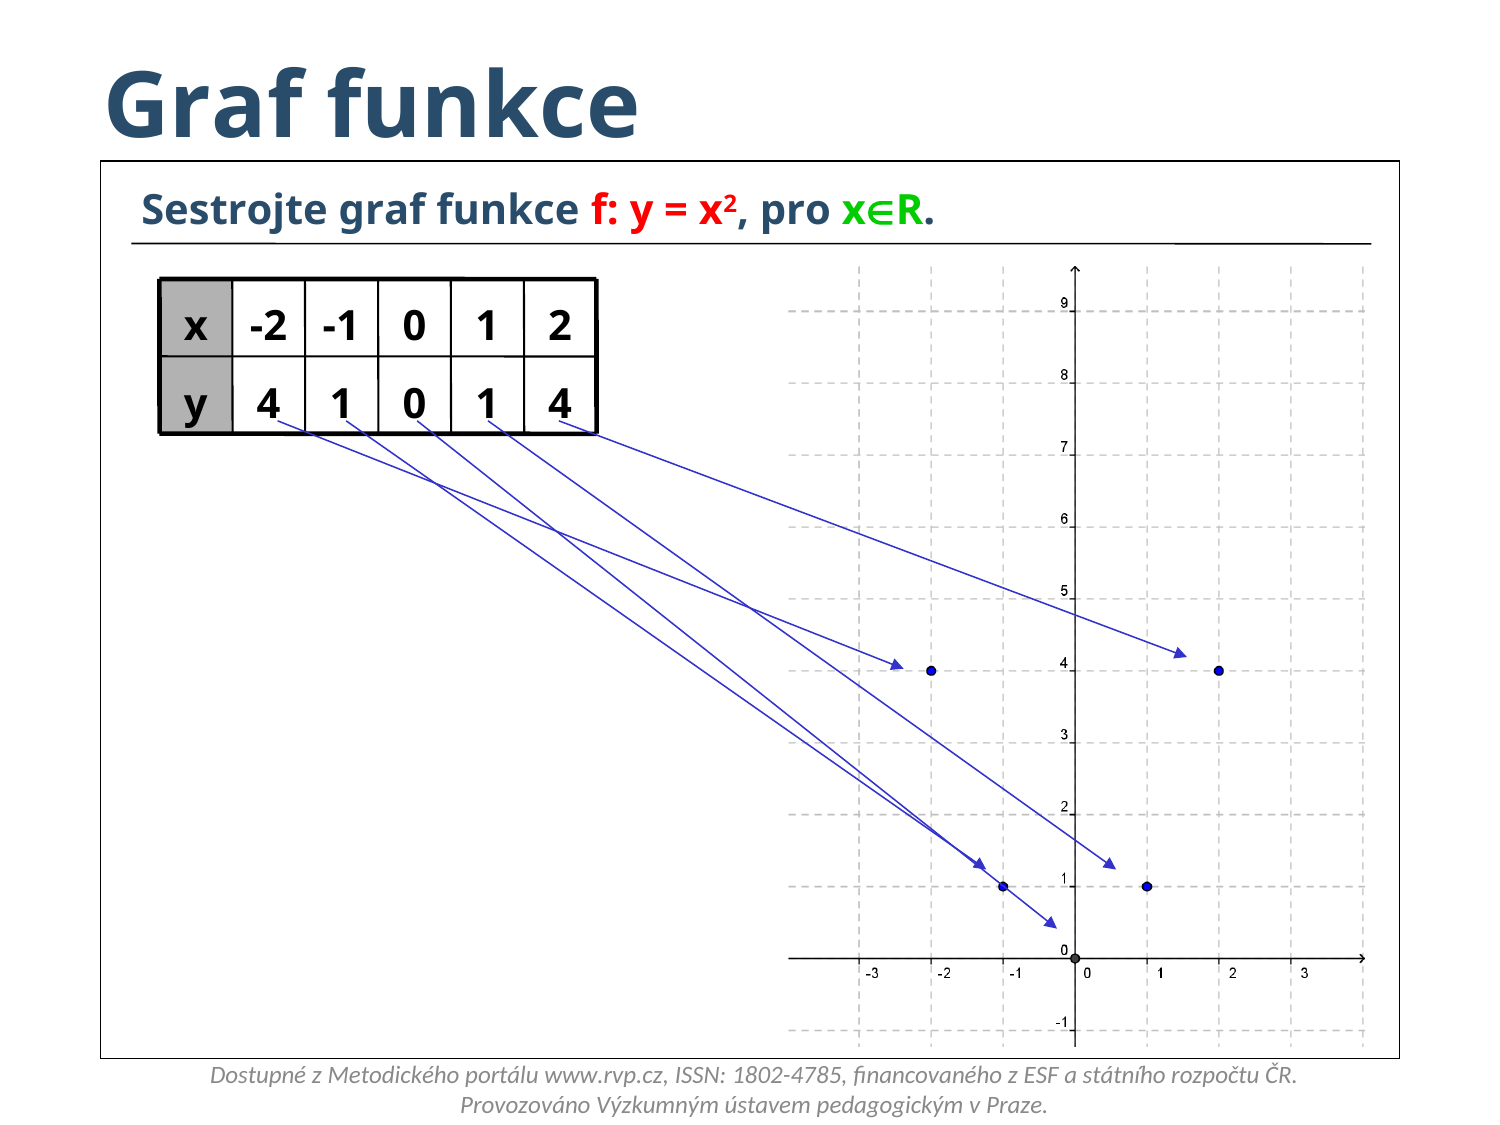

# Graf funkce
Sestrojte graf funkce f: y = x2, pro xR.
x
-2
-1
0
1
2
y
4
1
0
1
4